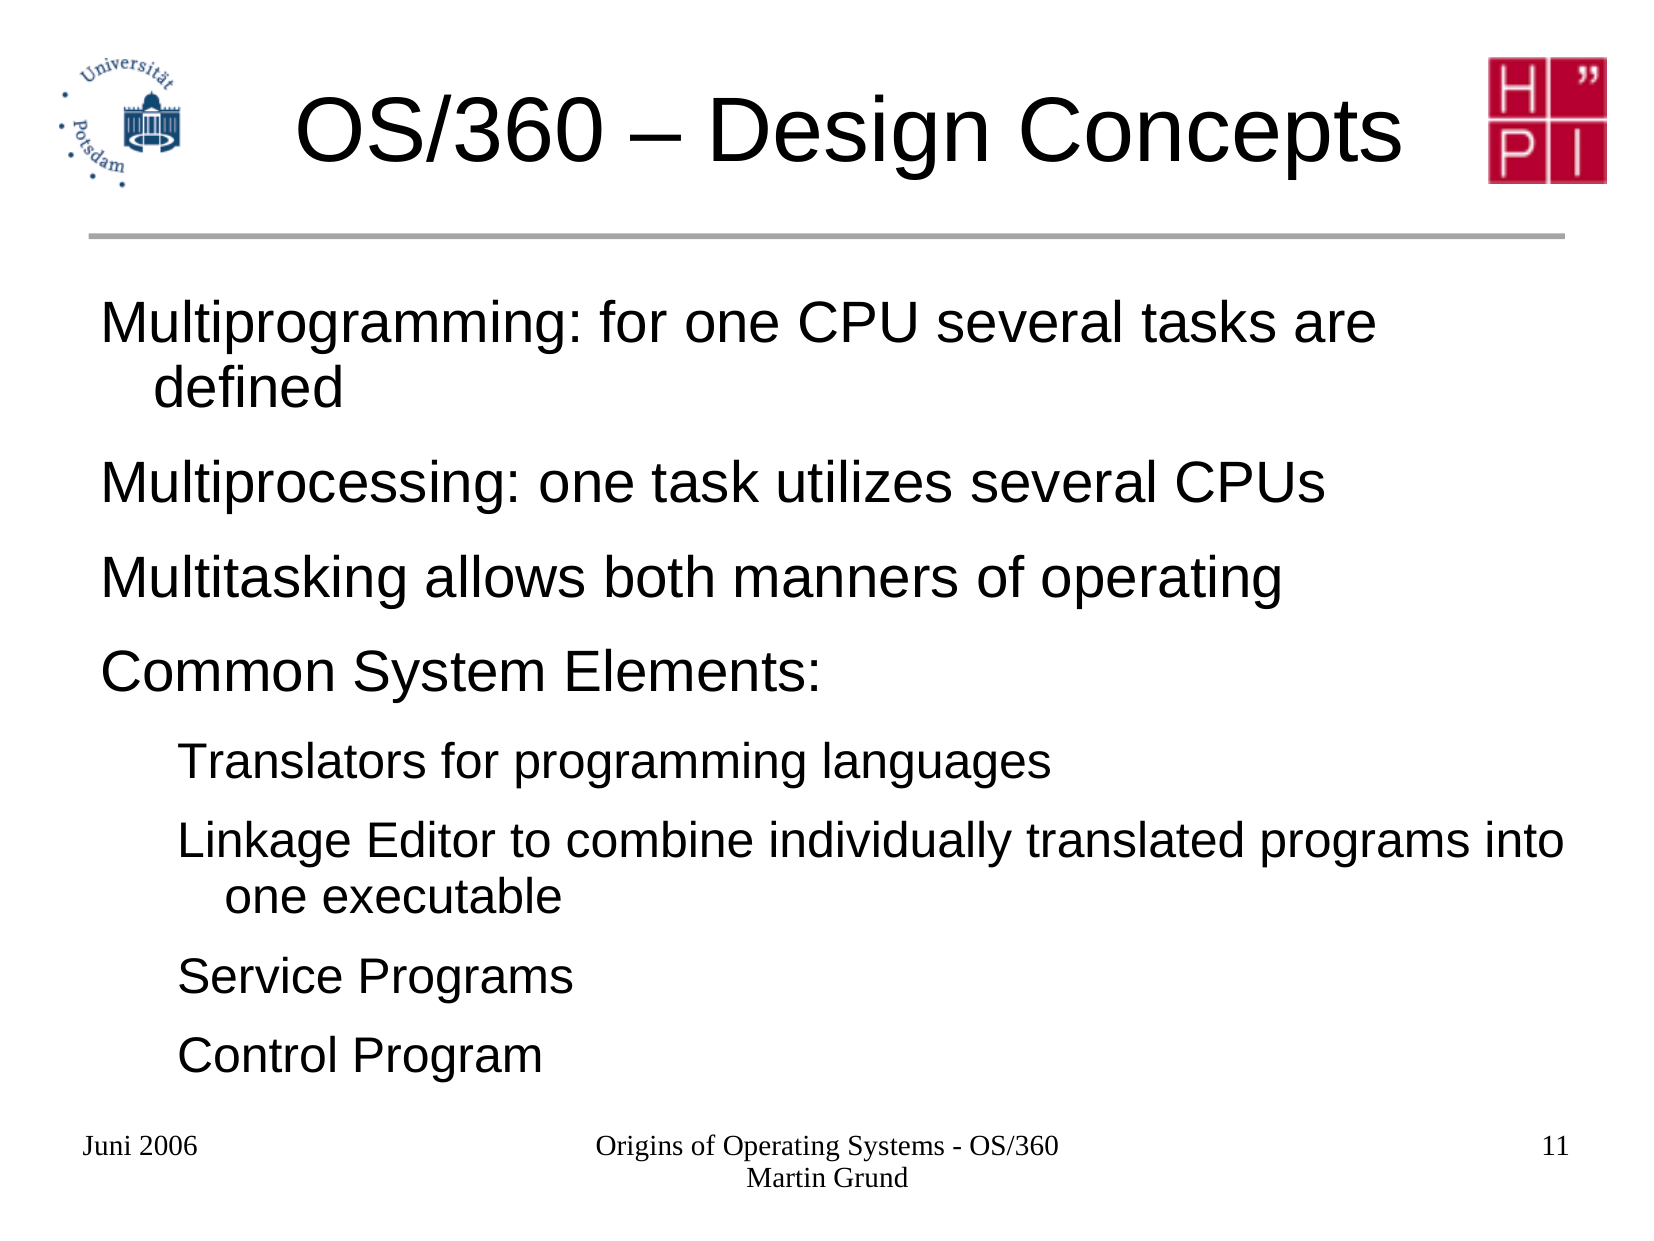

# OS/360 – Design Concepts
Multiprogramming: for one CPU several tasks are defined
Multiprocessing: one task utilizes several CPUs
Multitasking allows both manners of operating
Common System Elements:
Translators for programming languages
Linkage Editor to combine individually translated programs into one executable
Service Programs
Control Program
Juni 2006
Origins of Operating Systems - OS/360
11